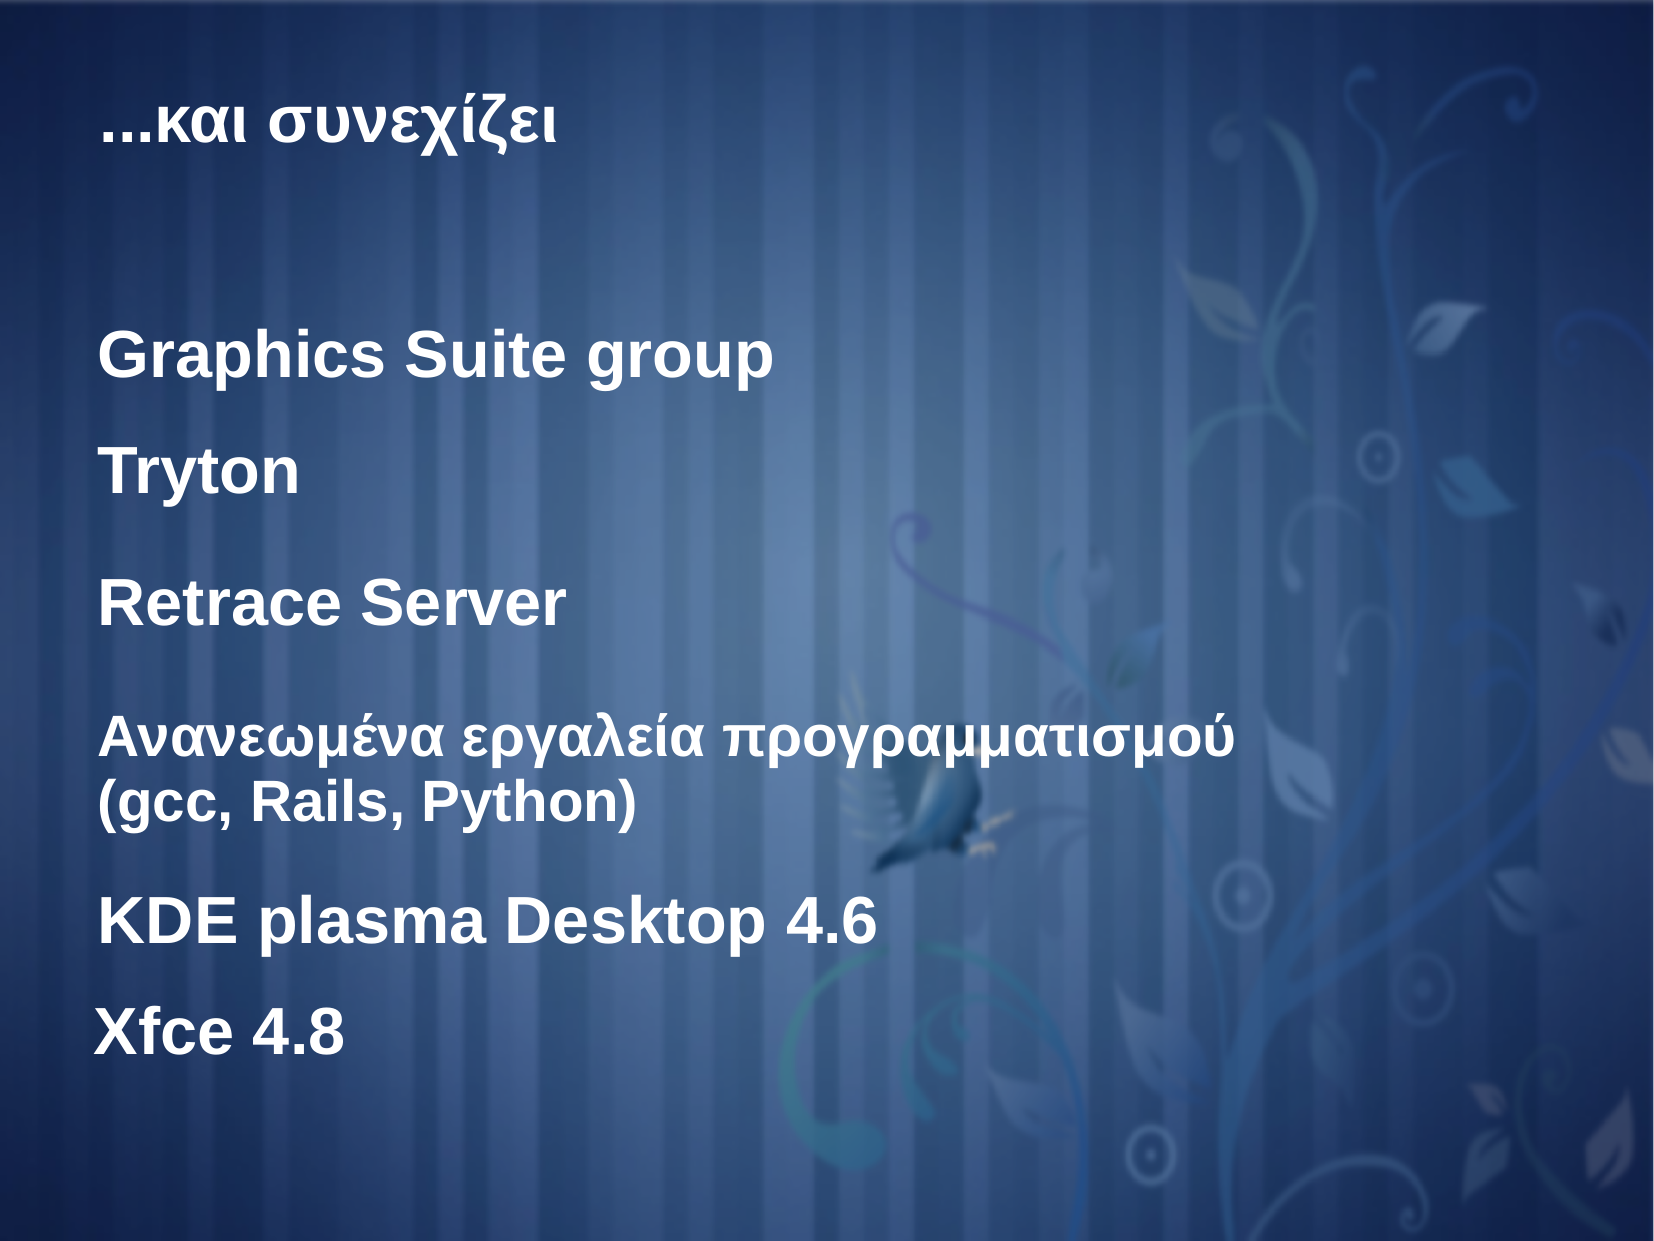

...και συνεχίζει
Graphics Suite group
Tryton
Retrace Server
Ανανεωμένα εργαλεία προγραμματισμού
(gcc, Rails, Python)
KDE plasma Desktop 4.6
Xfce 4.8